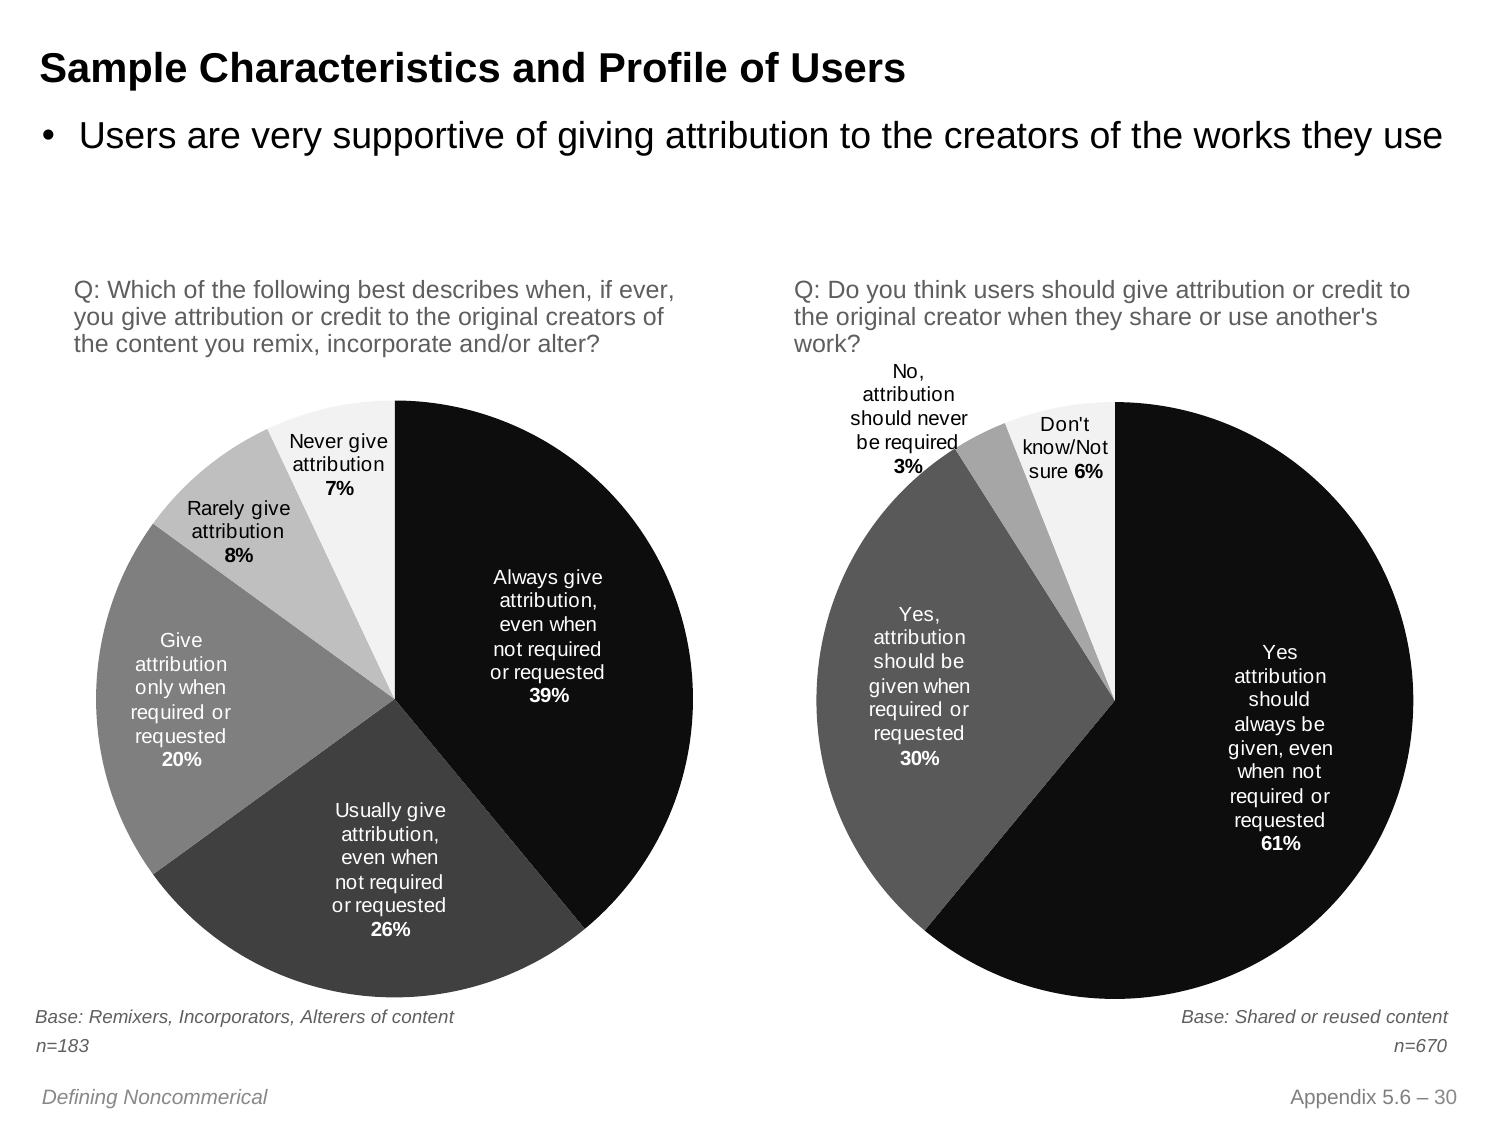

Sample Characteristics and Profile of Users
Users are very supportive of giving attribution to the creators of the works they use
Q: Do you think users should give attribution or credit to the original creator when they share or use another's work?
Q: Which of the following best describes when, if ever, you give attribution or credit to the original creators of the content you remix, incorporate and/or alter?
Base: Remixers, Incorporators, Alterers of content
n=183
Base: Shared or reused content
n=670
Defining Noncommerical
Appendix 5.6 –